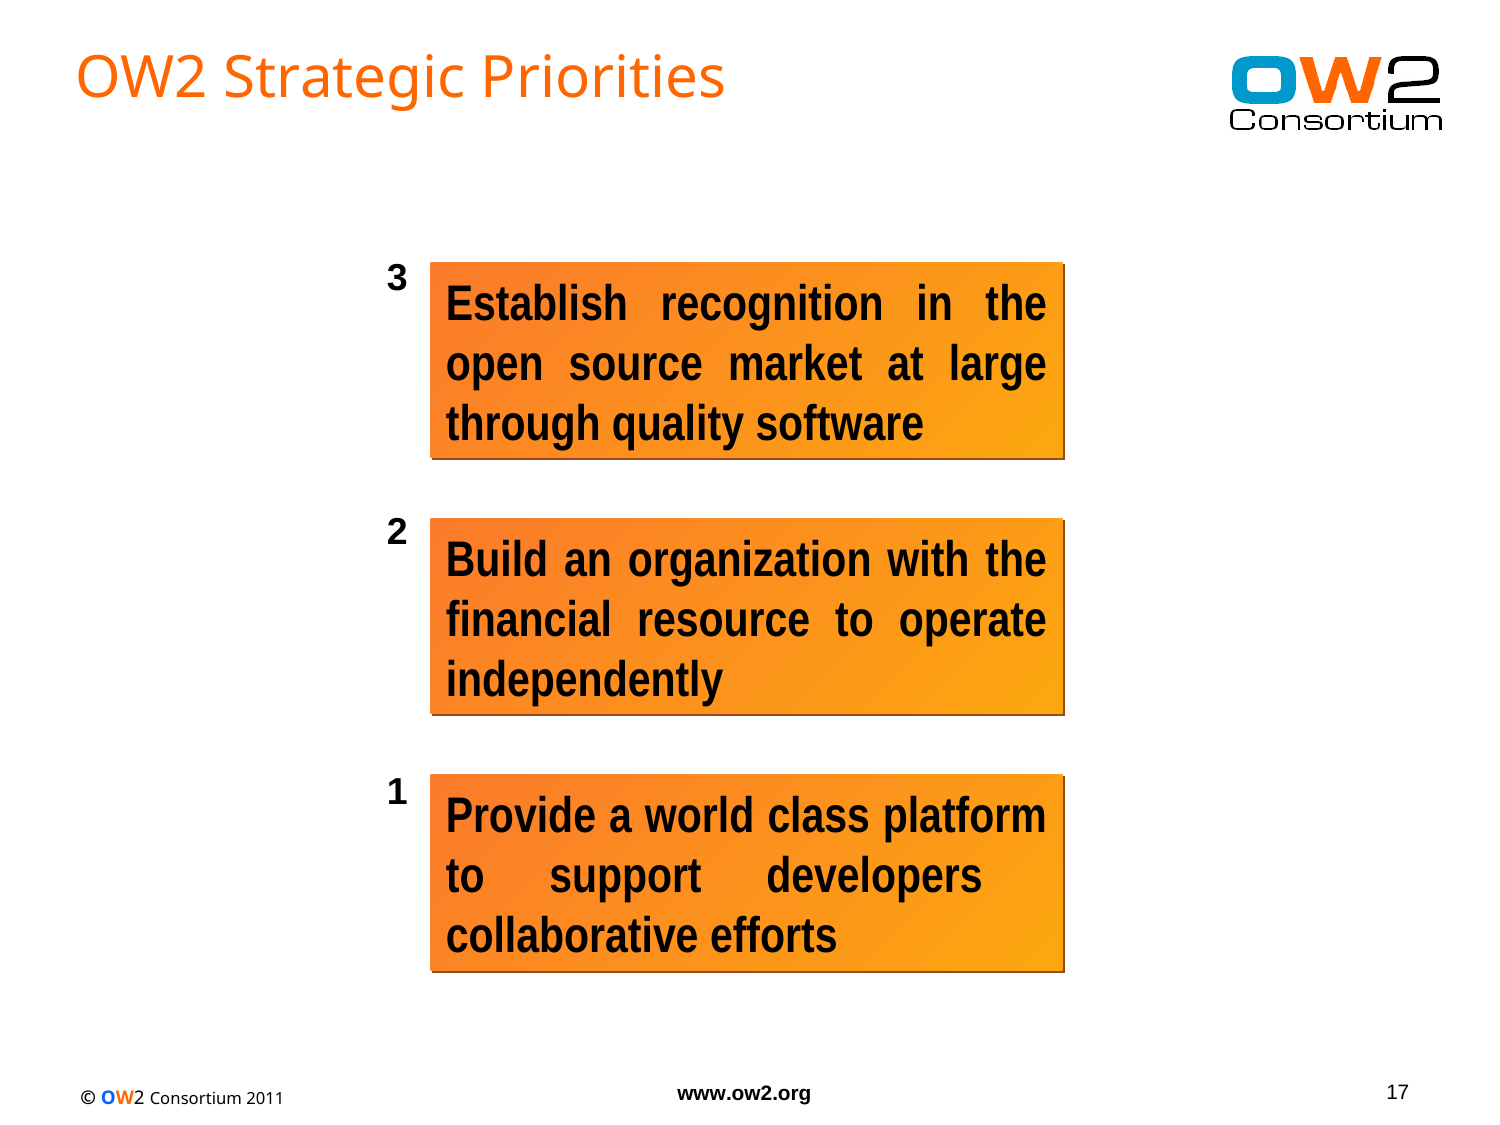

# OW2 Strategic Priorities
3
Establish recognition in the open source market at large through quality software
2
Build an organization with the financial resource to operate independently
1
Provide a world class platform to support developers collaborative efforts
17